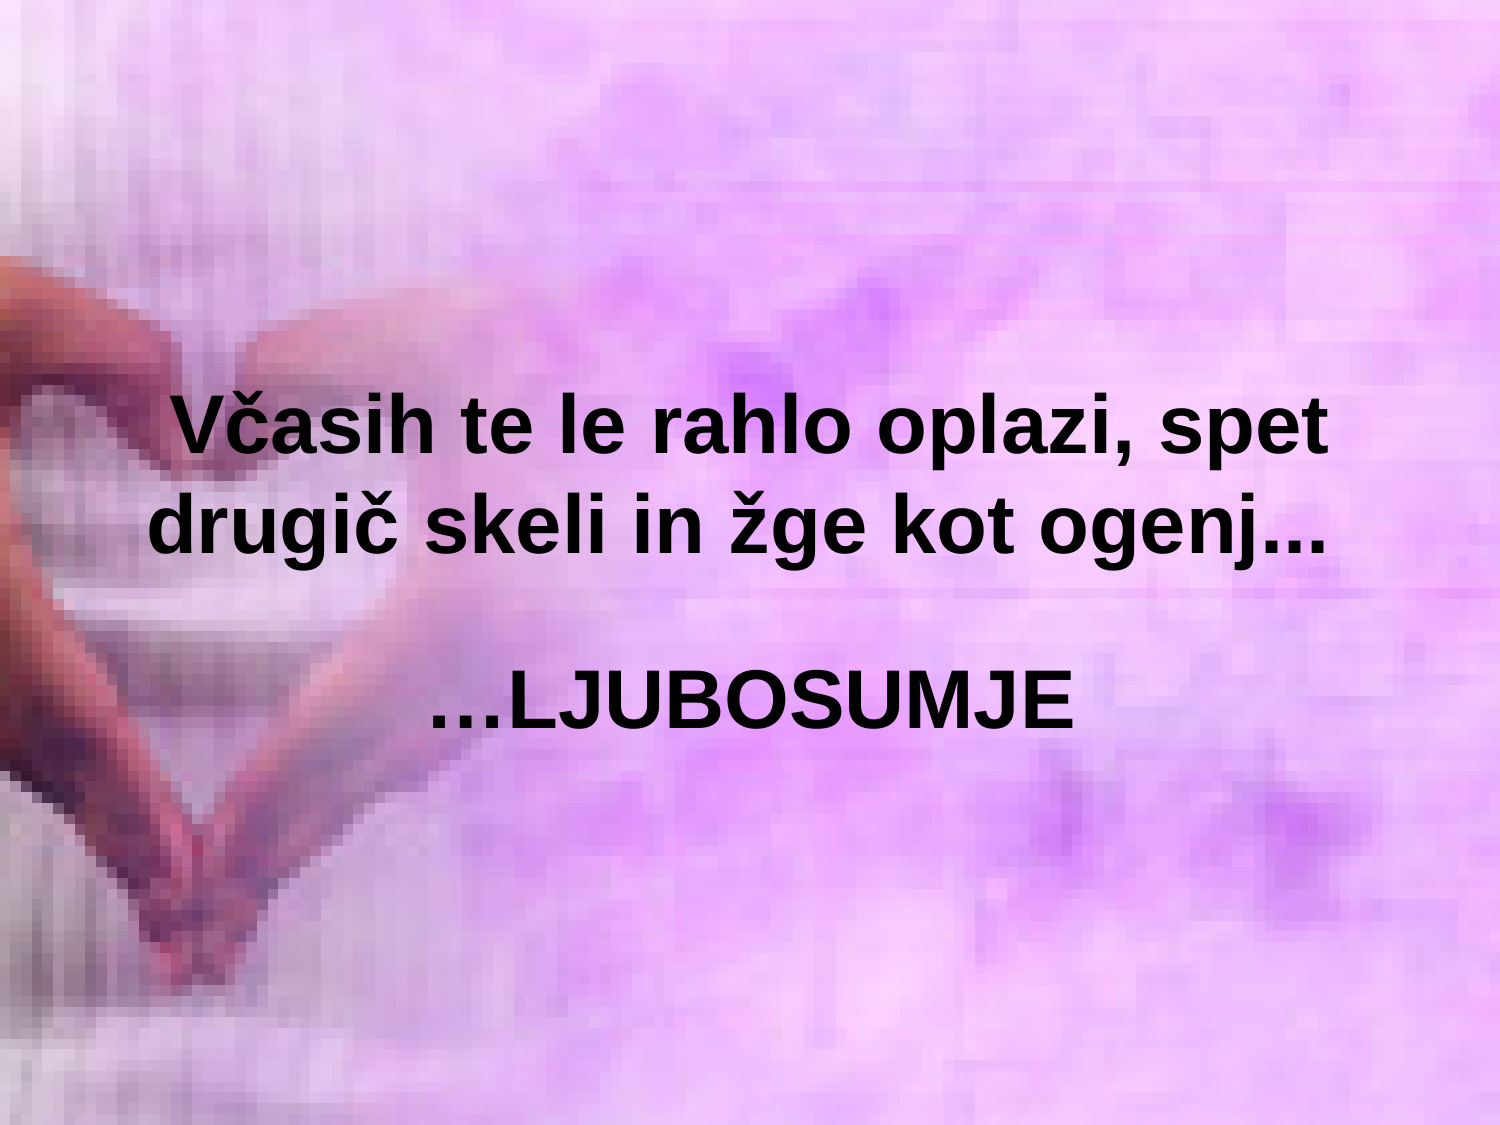

# Včasih te le rahlo oplazi, spet drugič skeli in žge kot ogenj...
…LJUBOSUMJE